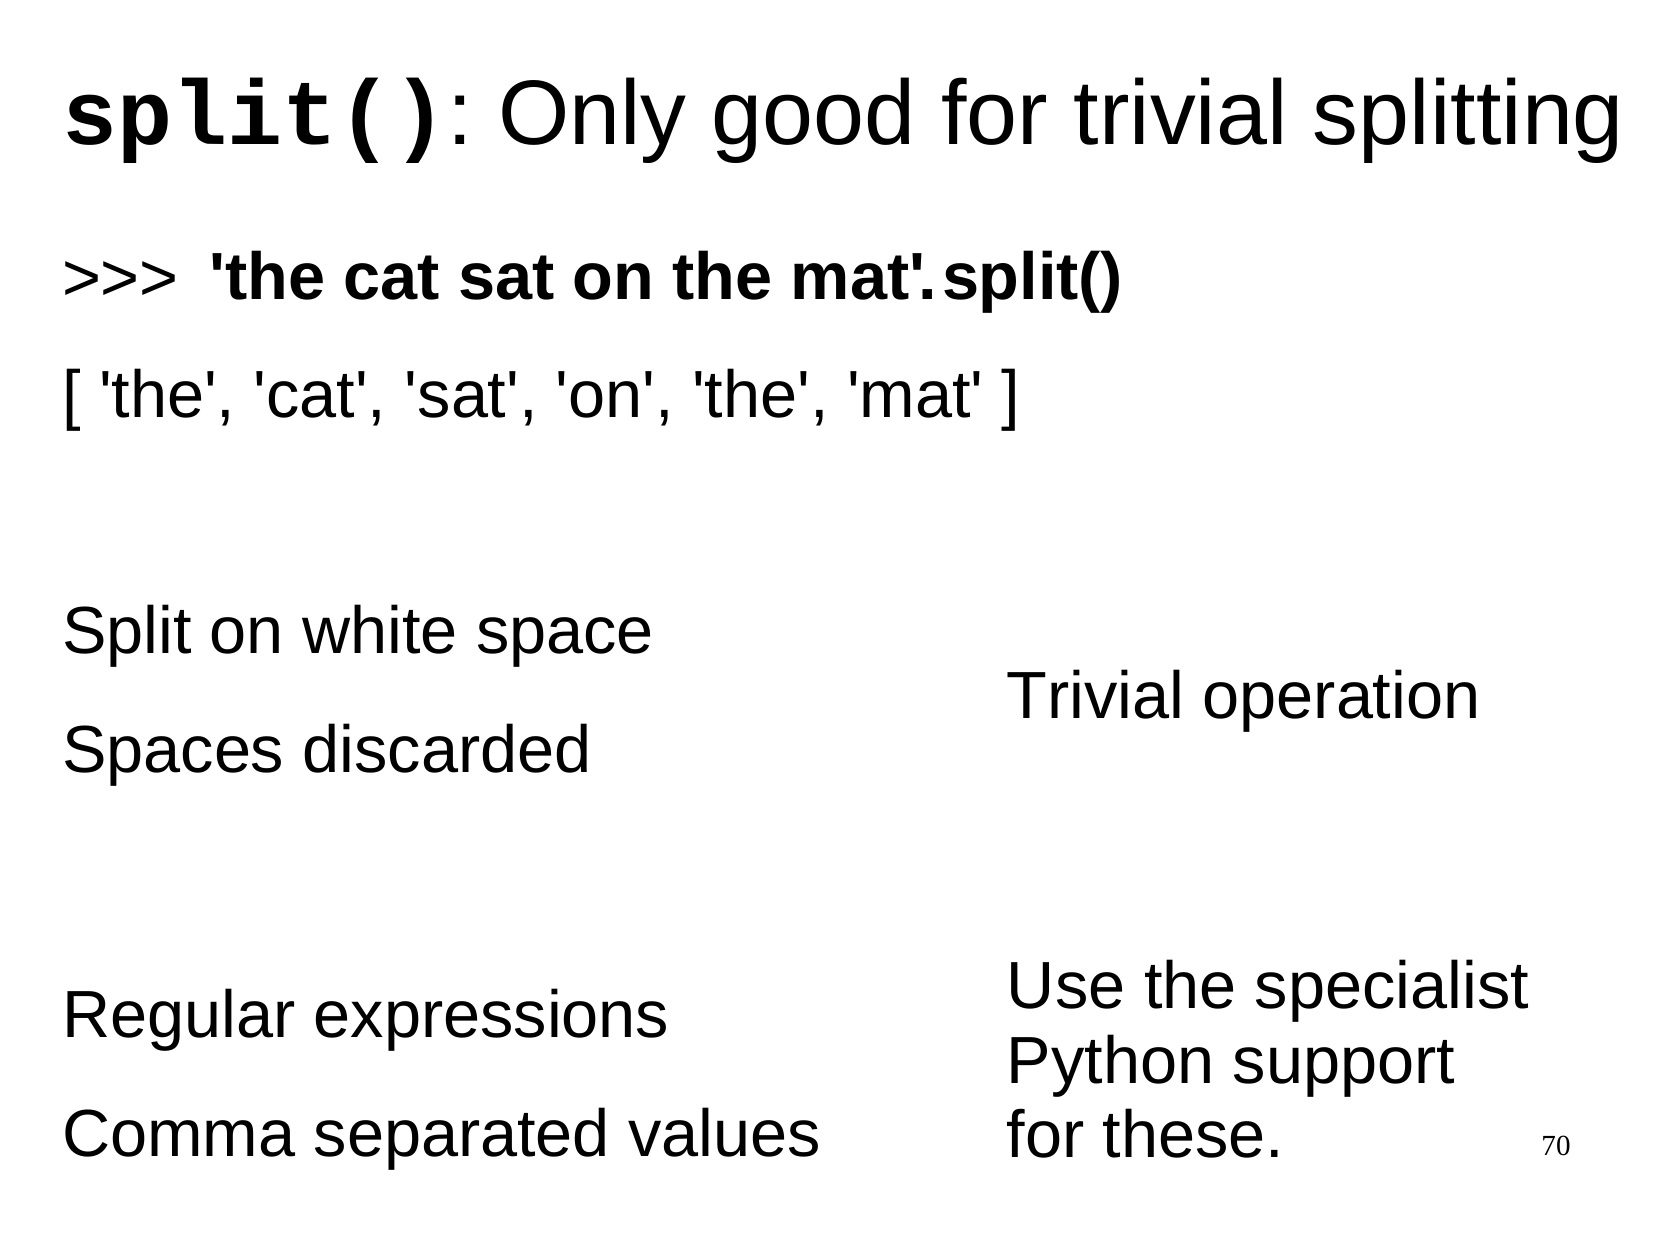

split(): Only good for trivial splitting
'the cat sat on the mat'
.
split()
>>>
[ 'the', 'cat', 'sat', 'on', 'the', 'mat' ]
Split on white space
Trivial operation
Spaces discarded
Use the specialist
Python support
for these.
Regular expressions
Comma separated values
70